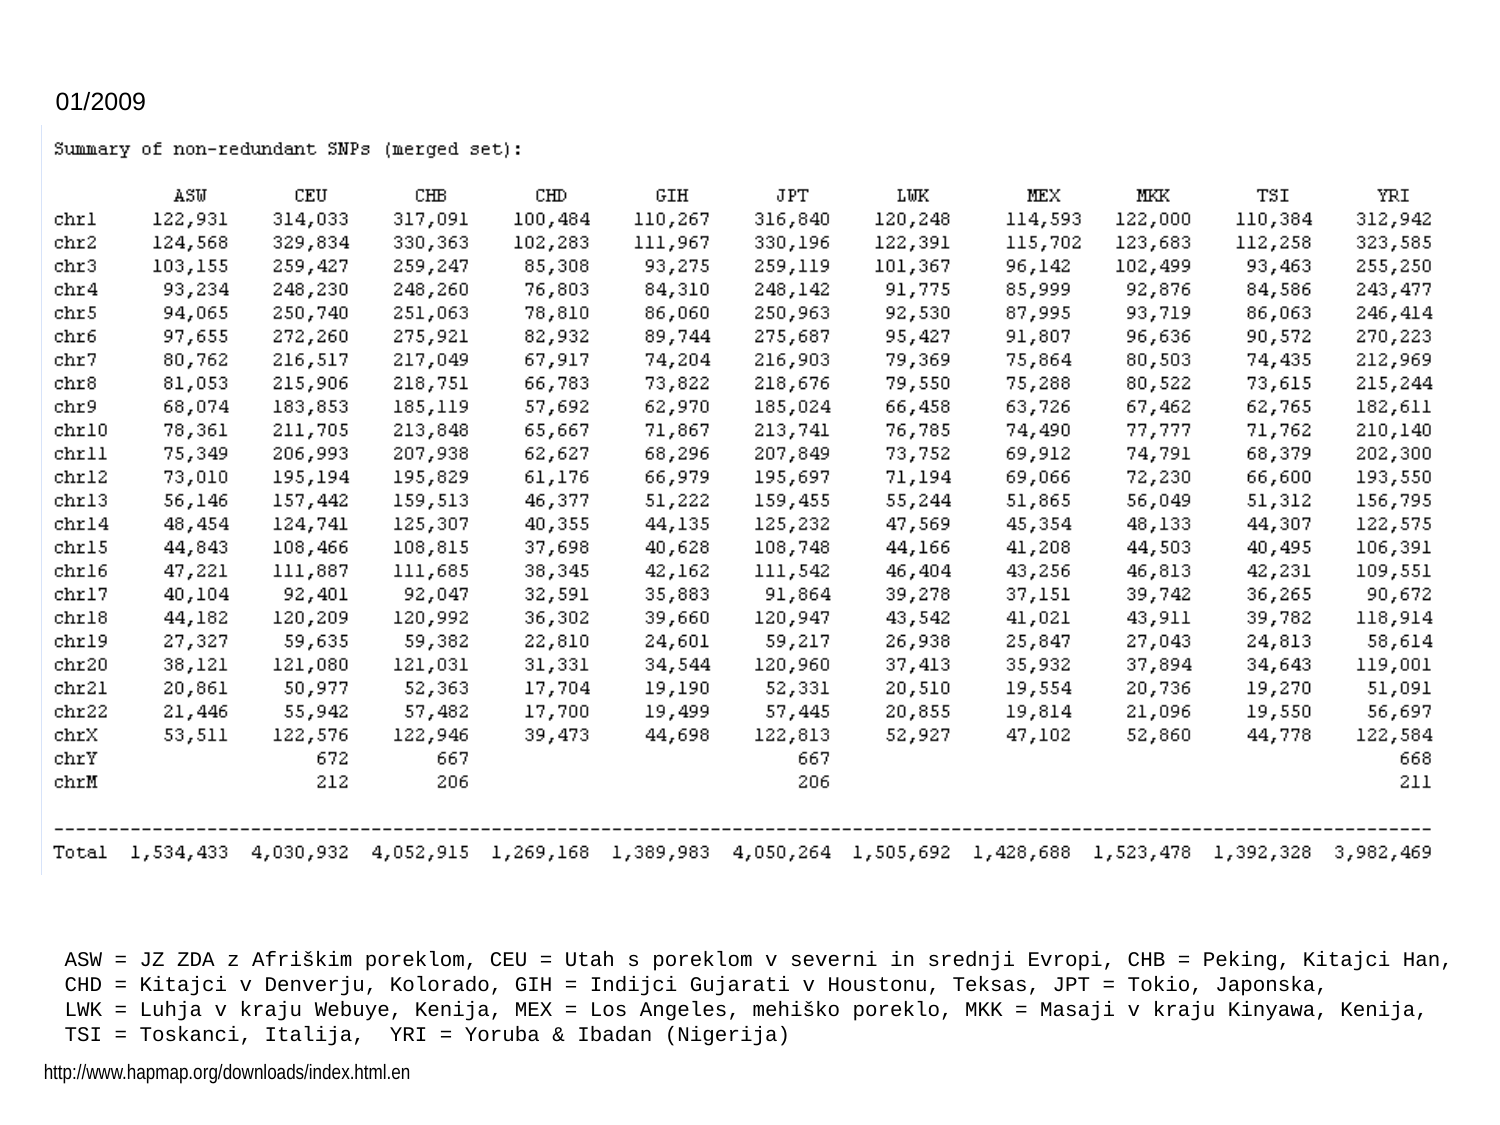

01/2009
ASW = JZ ZDA z Afriškim poreklom, CEU = Utah s poreklom v severni in srednji Evropi, CHB = Peking, Kitajci Han,
CHD = Kitajci v Denverju, Kolorado, GIH = Indijci Gujarati v Houstonu, Teksas, JPT = Tokio, Japonska,
LWK = Luhja v kraju Webuye, Kenija, MEX = Los Angeles, mehiško poreklo, MKK = Masaji v kraju Kinyawa, Kenija,
TSI = Toskanci, Italija, YRI = Yoruba & Ibadan (Nigerija)
http://www.hapmap.org/downloads/index.html.en